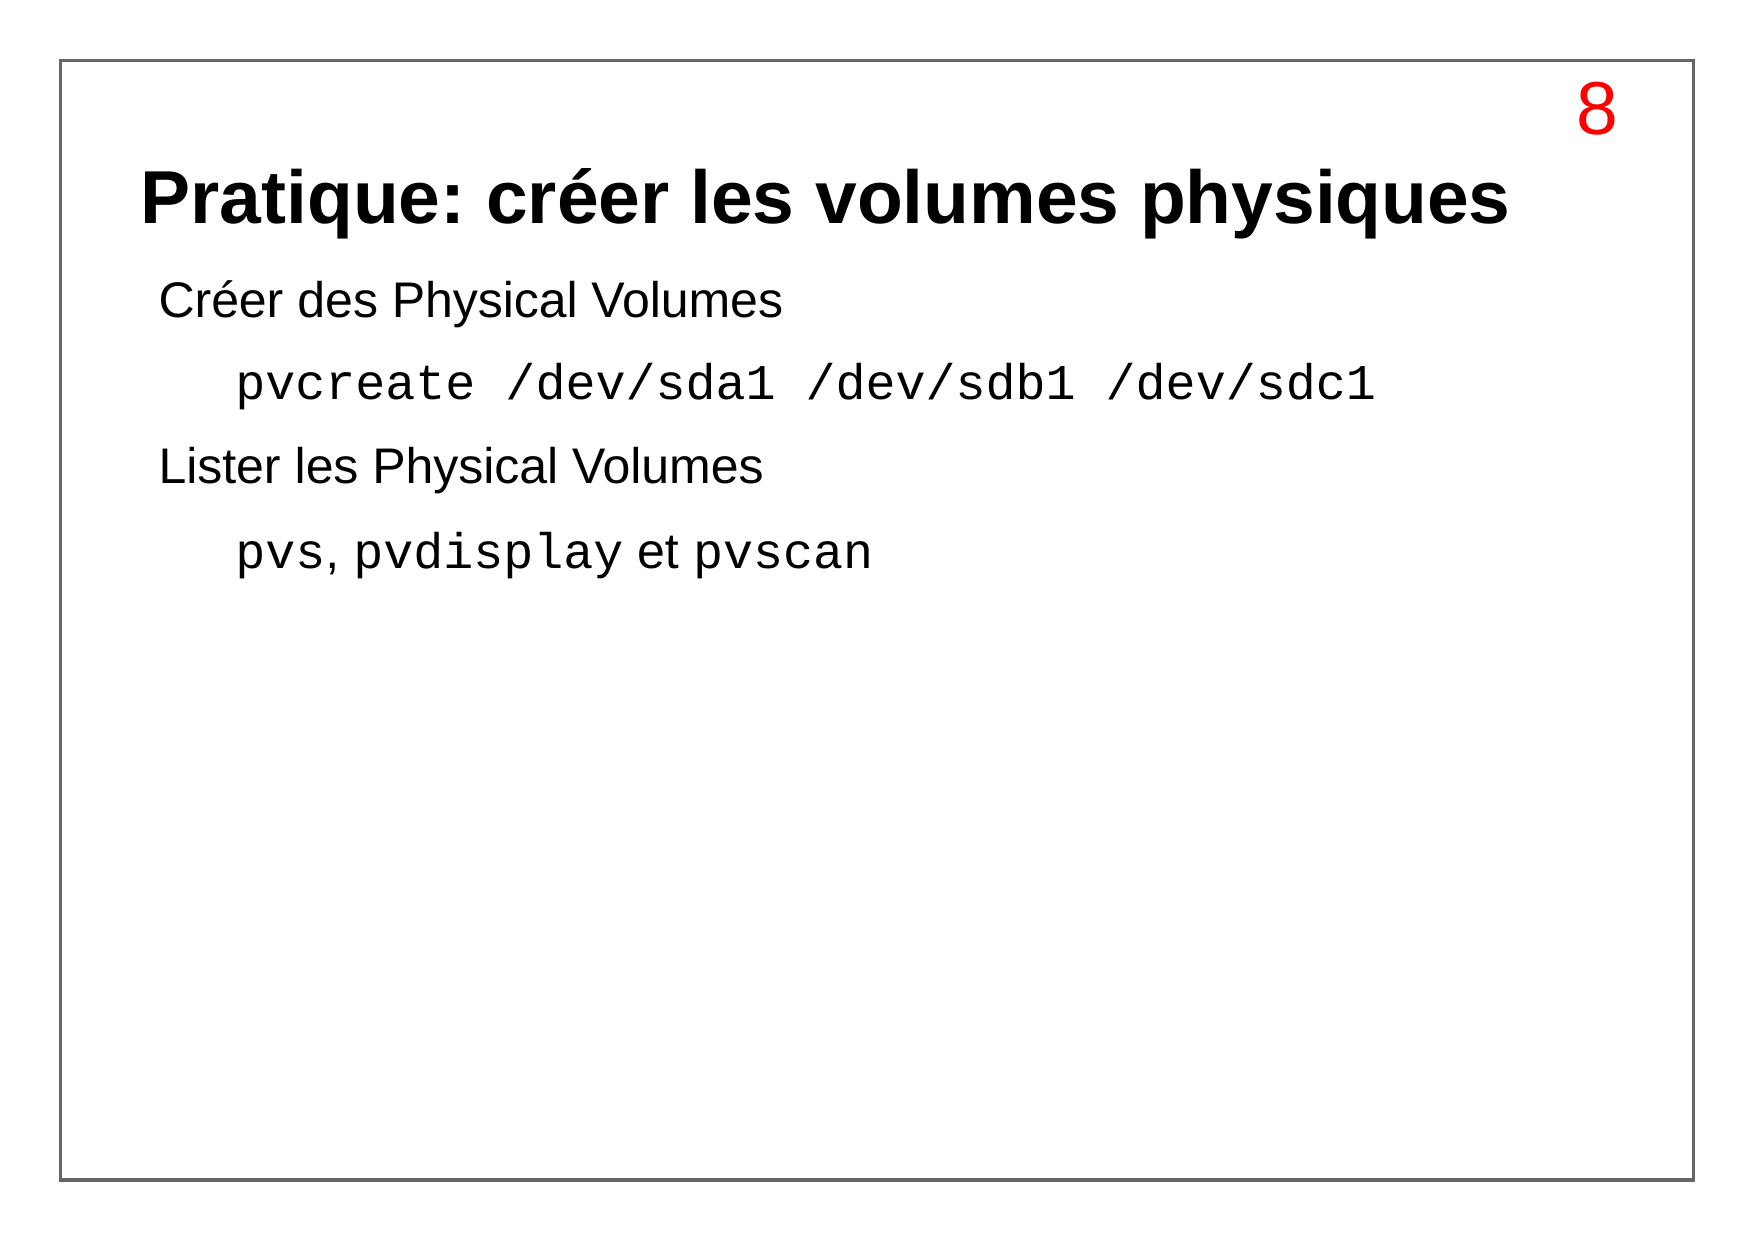

# Pratique: créer les volumes physiques
Créer des Physical Volumes
pvcreate /dev/sda1 /dev/sdb1 /dev/sdc1
Lister les Physical Volumes
pvs, pvdisplay et pvscan